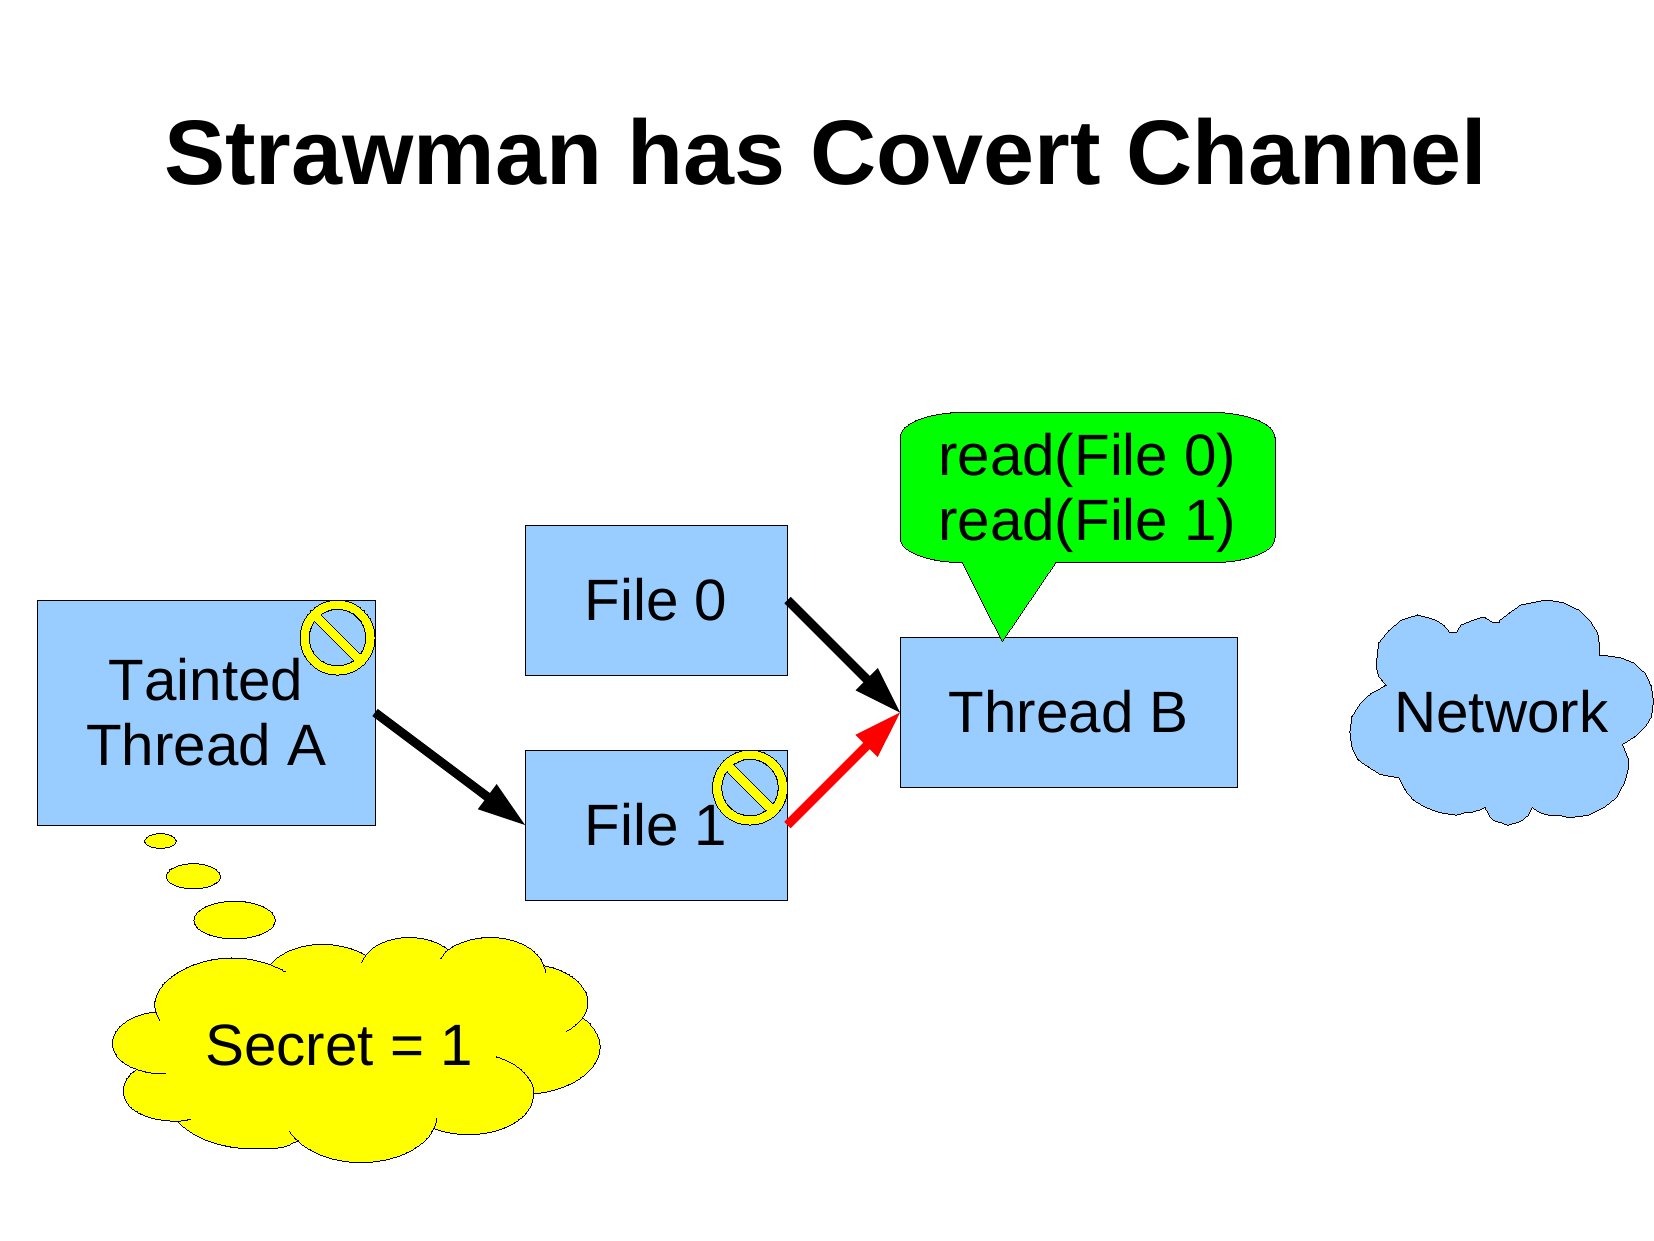

# Strawman has Covert Channel
read(File 0)
read(File 1)
File 0
Tainted
Thread A
Network
Thread B
File 1
Secret = 1